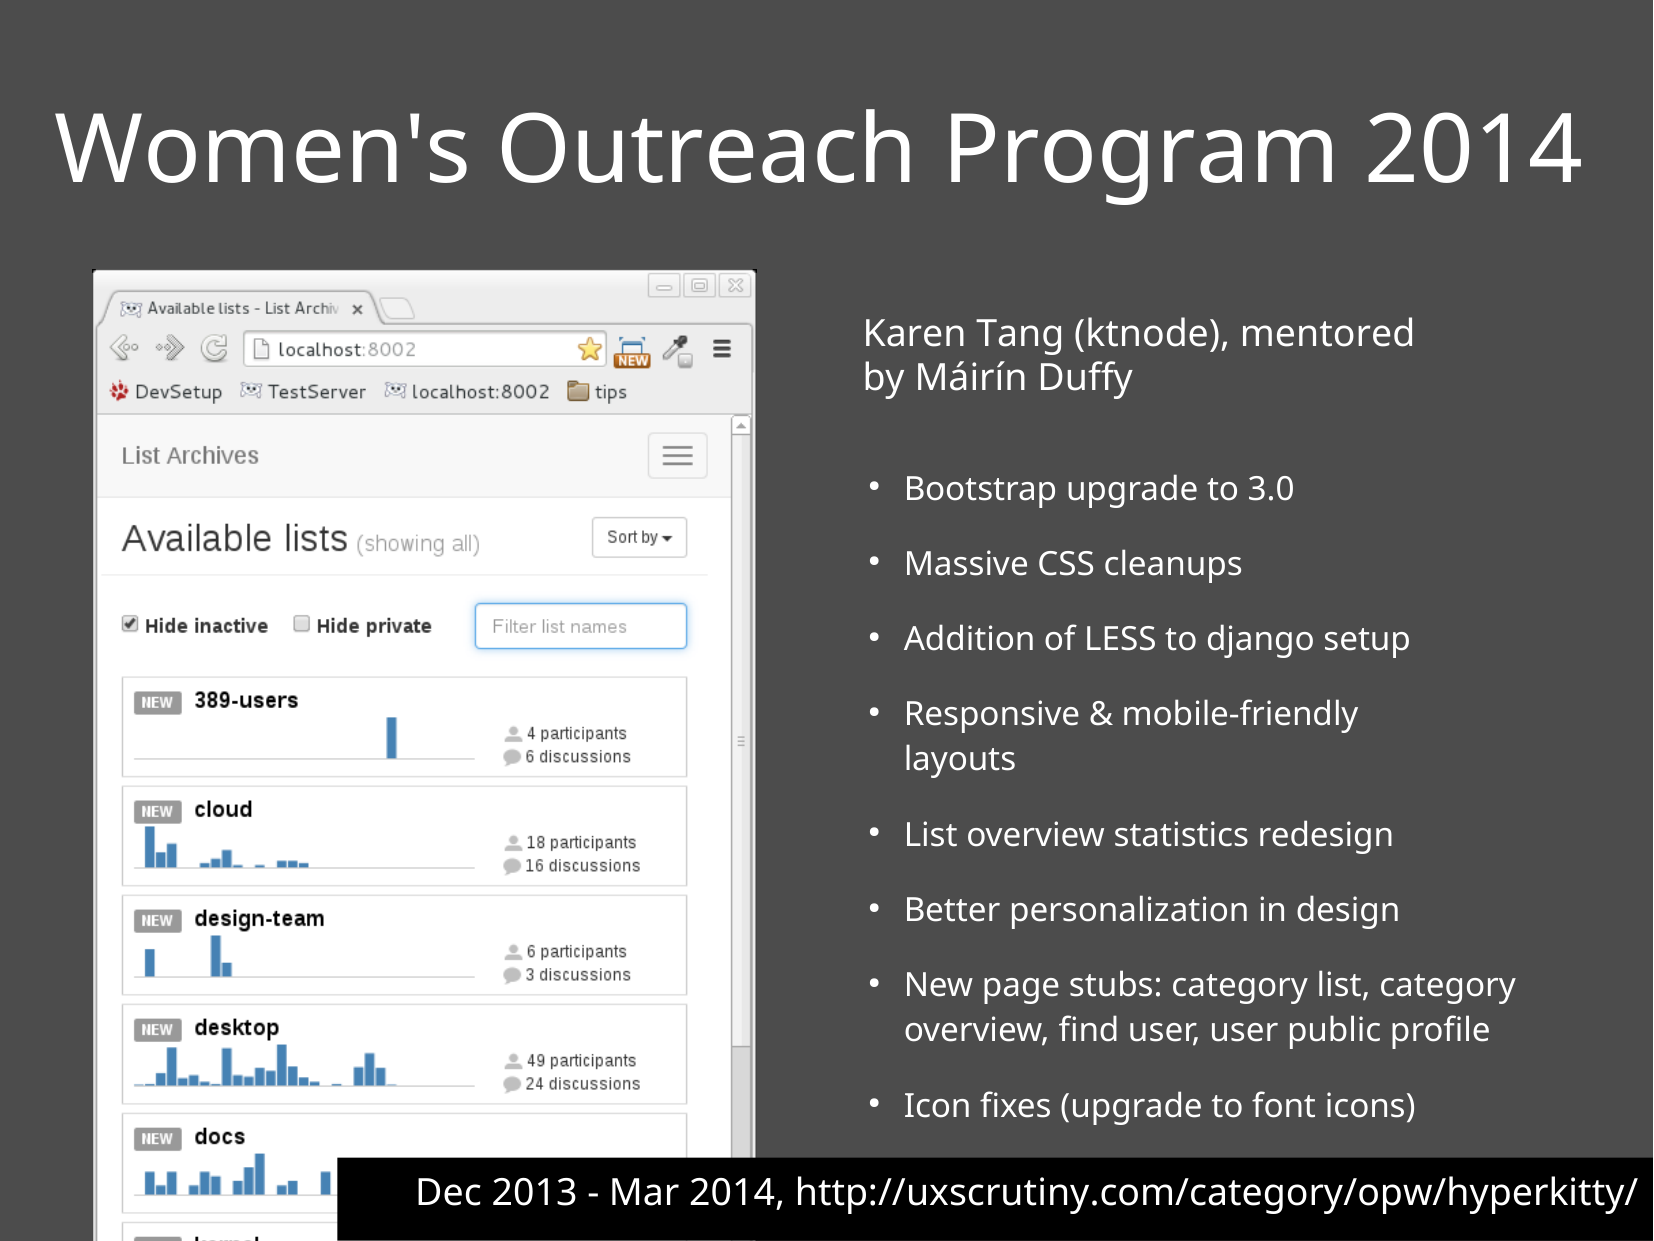

# Women's Outreach Program 2014
Karen Tang (ktnode), mentored
by Máirín Duffy
Bootstrap upgrade to 3.0
Massive CSS cleanups
Addition of LESS to django setup
Responsive & mobile-friendly
layouts
List overview statistics redesign
Better personalization in design
New page stubs: category list, category
overview, find user, user public profile
Icon fixes (upgrade to font icons)
Dec 2013 - Mar 2014, http://uxscrutiny.com/category/opw/hyperkitty/